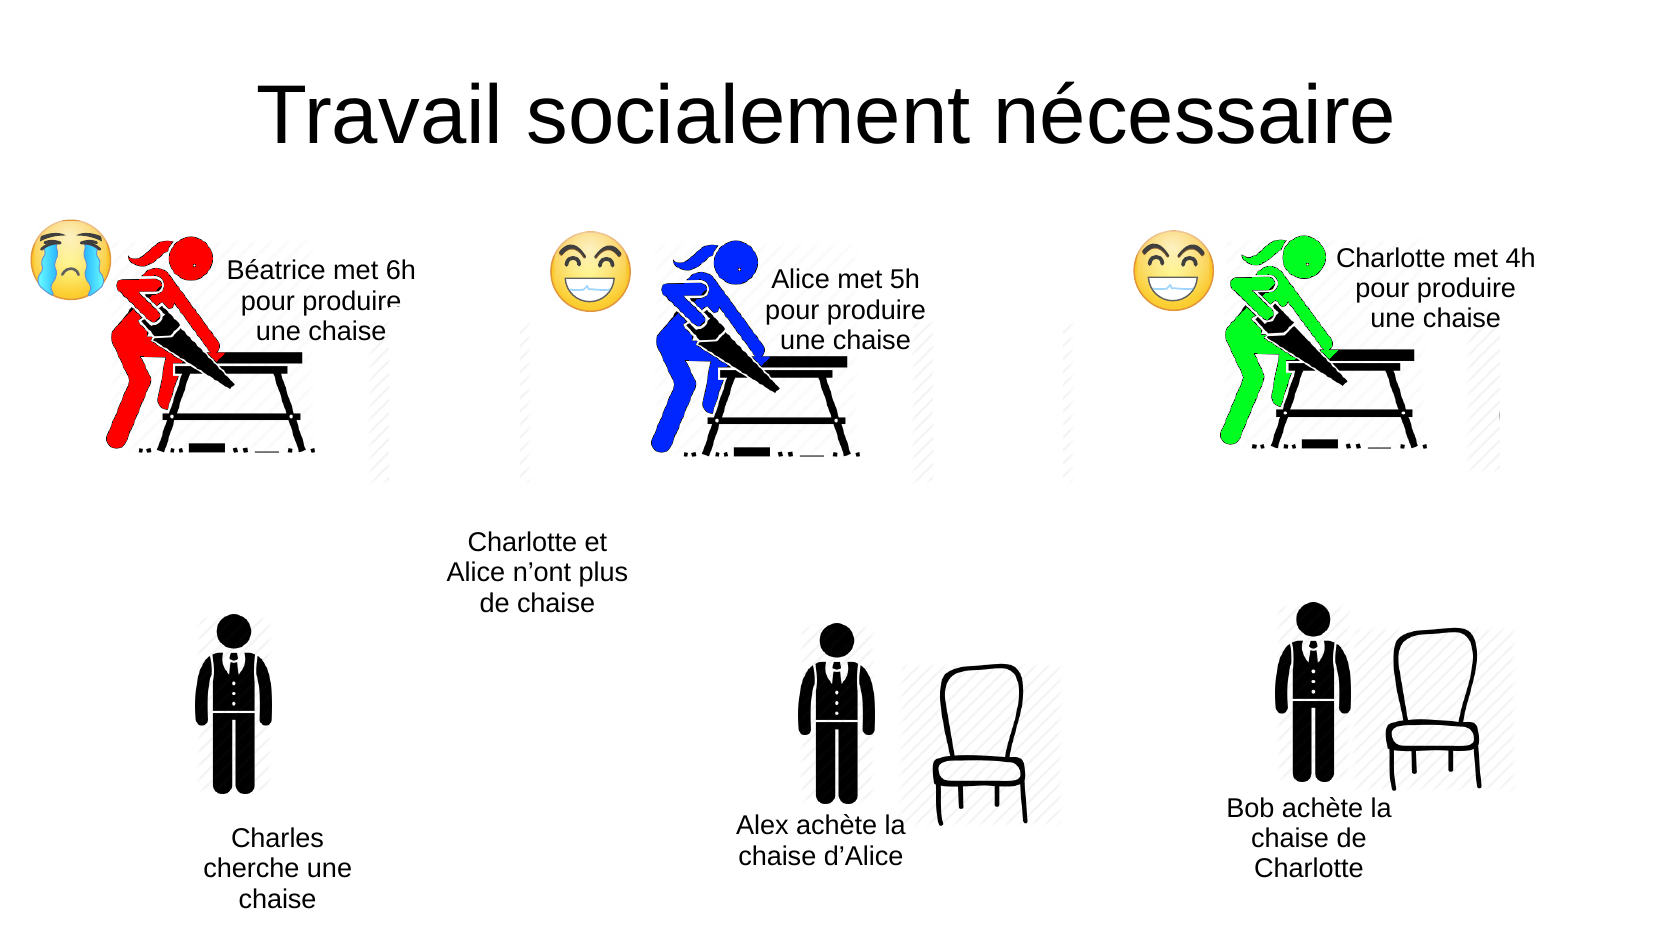

# Travail socialement nécessaire
Charlotte met 4h pour produire une chaise
Béatrice met 6h pour produire une chaise
Alice met 5h pour produire une chaise
Charlotte et Alice n’ont plus de chaise
Bob achète la chaise de Charlotte
Alex achète la chaise d’Alice
Charles cherche une chaise